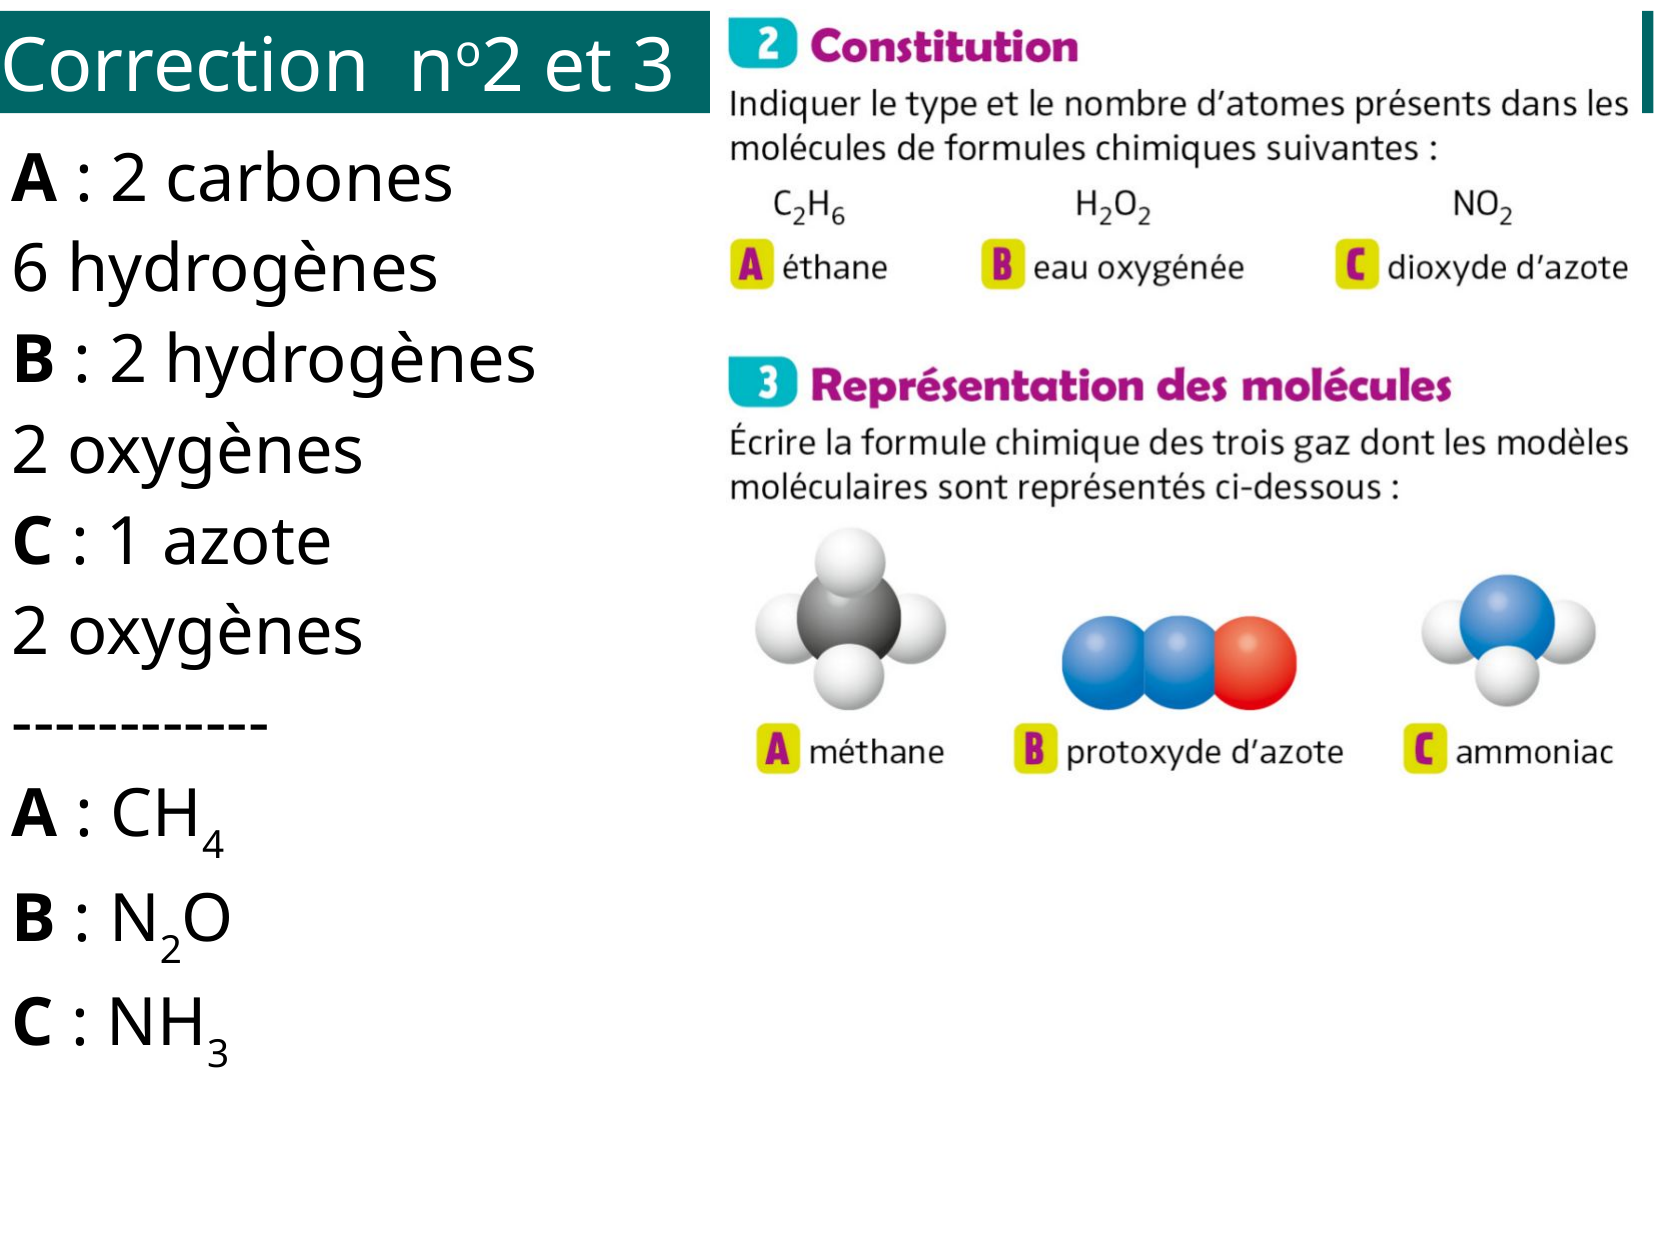

# Correction no2 et 3
A : 2 carbones
6 hydrogènes
B : 2 hydrogènes
2 oxygènes
C : 1 azote
2 oxygènes
------------
A : CH4
B : N2O
C : NH3